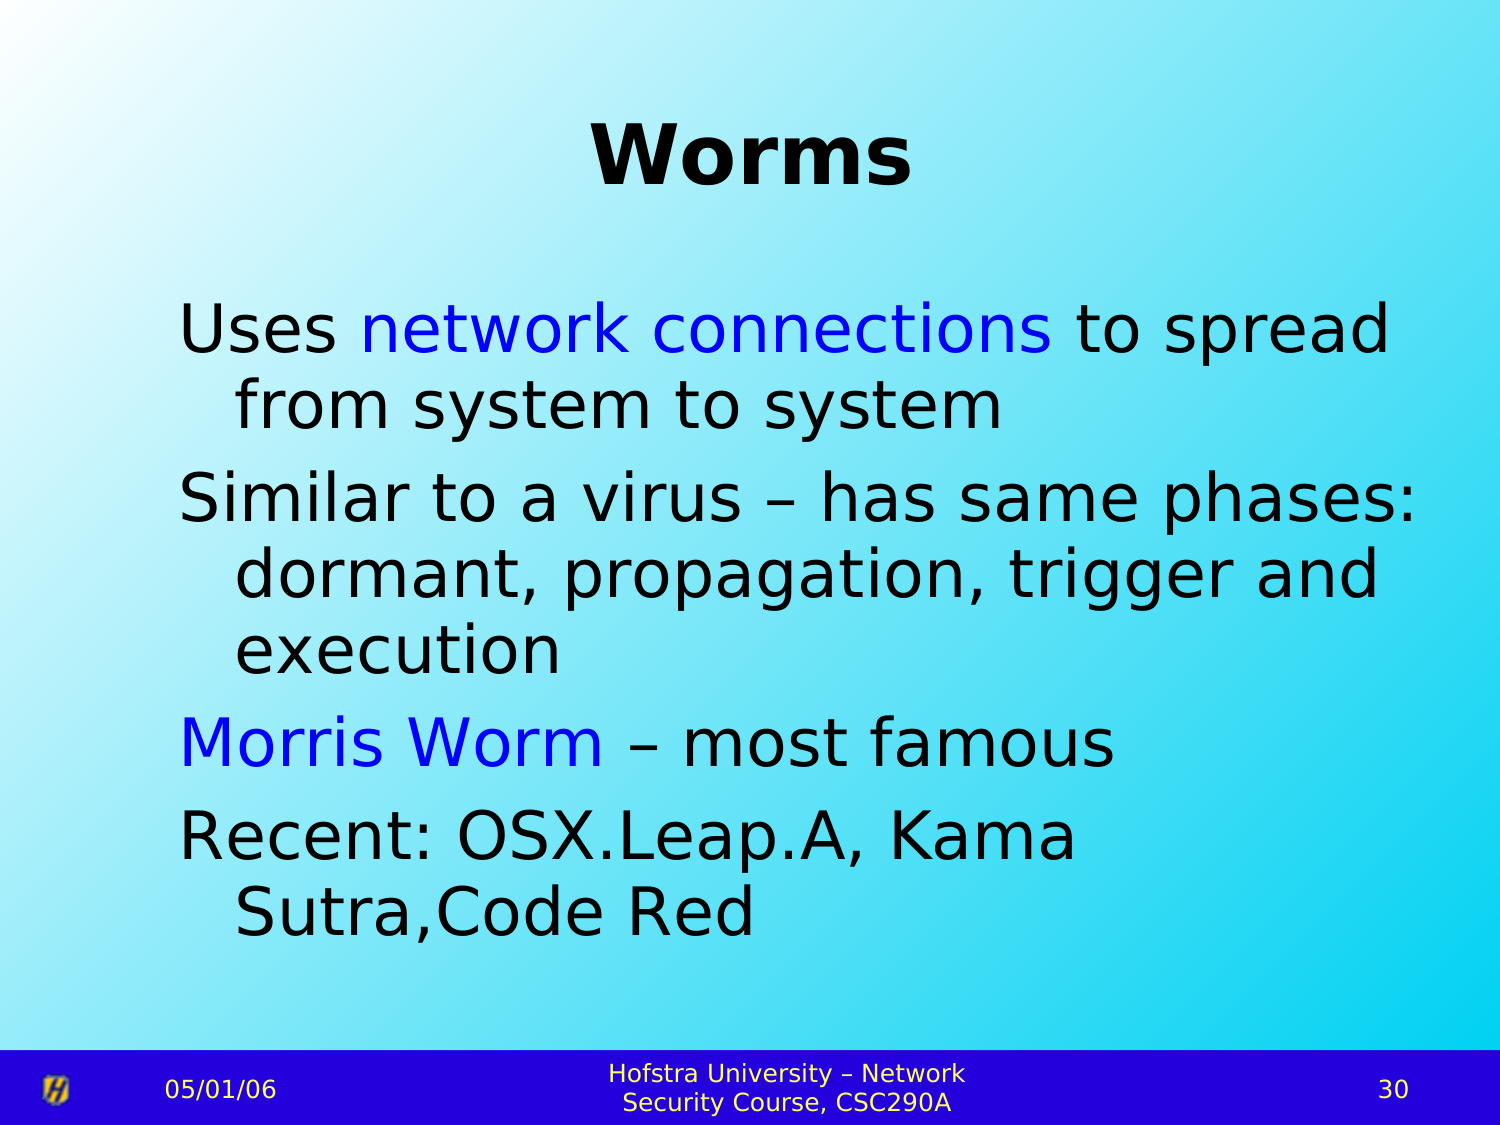

# Worms
Uses network connections to spread from system to system
Similar to a virus – has same phases: dormant, propagation, trigger and execution
Morris Worm – most famous
Recent: OSX.Leap.A, Kama Sutra,Code Red
30